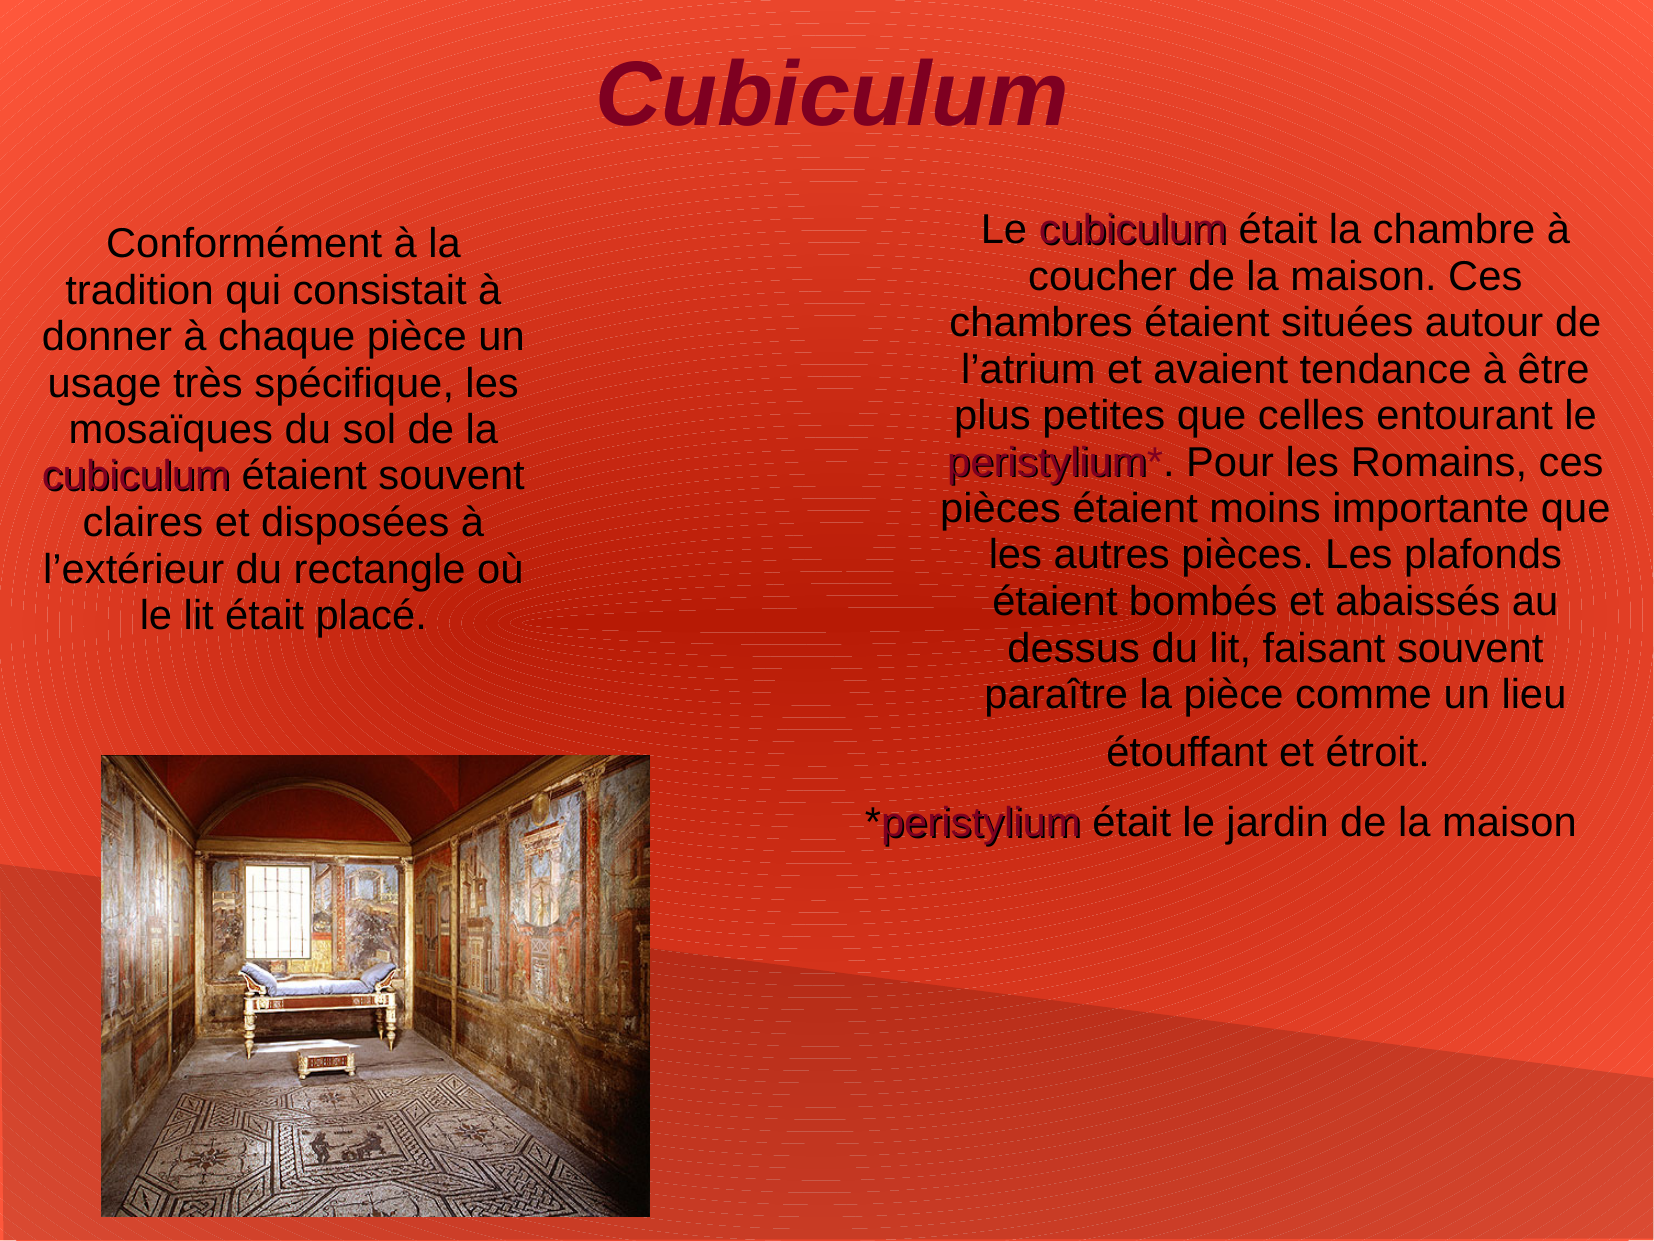

Cubiculum
Le cubiculum était la chambre à coucher de la maison. Ces chambres étaient situées autour de l’atrium et avaient tendance à être plus petites que celles entourant le peristylium*. Pour les Romains, ces pièces étaient moins importante que les autres pièces. Les plafonds étaient bombés et abaissés au dessus du lit, faisant souvent paraître la pièce comme un lieu étouffant et étroit.
Conformément à la tradition qui consistait à donner à chaque pièce un usage très spécifique, les mosaïques du sol de la cubiculum étaient souvent claires et disposées à l’extérieur du rectangle où le lit était placé.
 *peristylium était le jardin de la maison